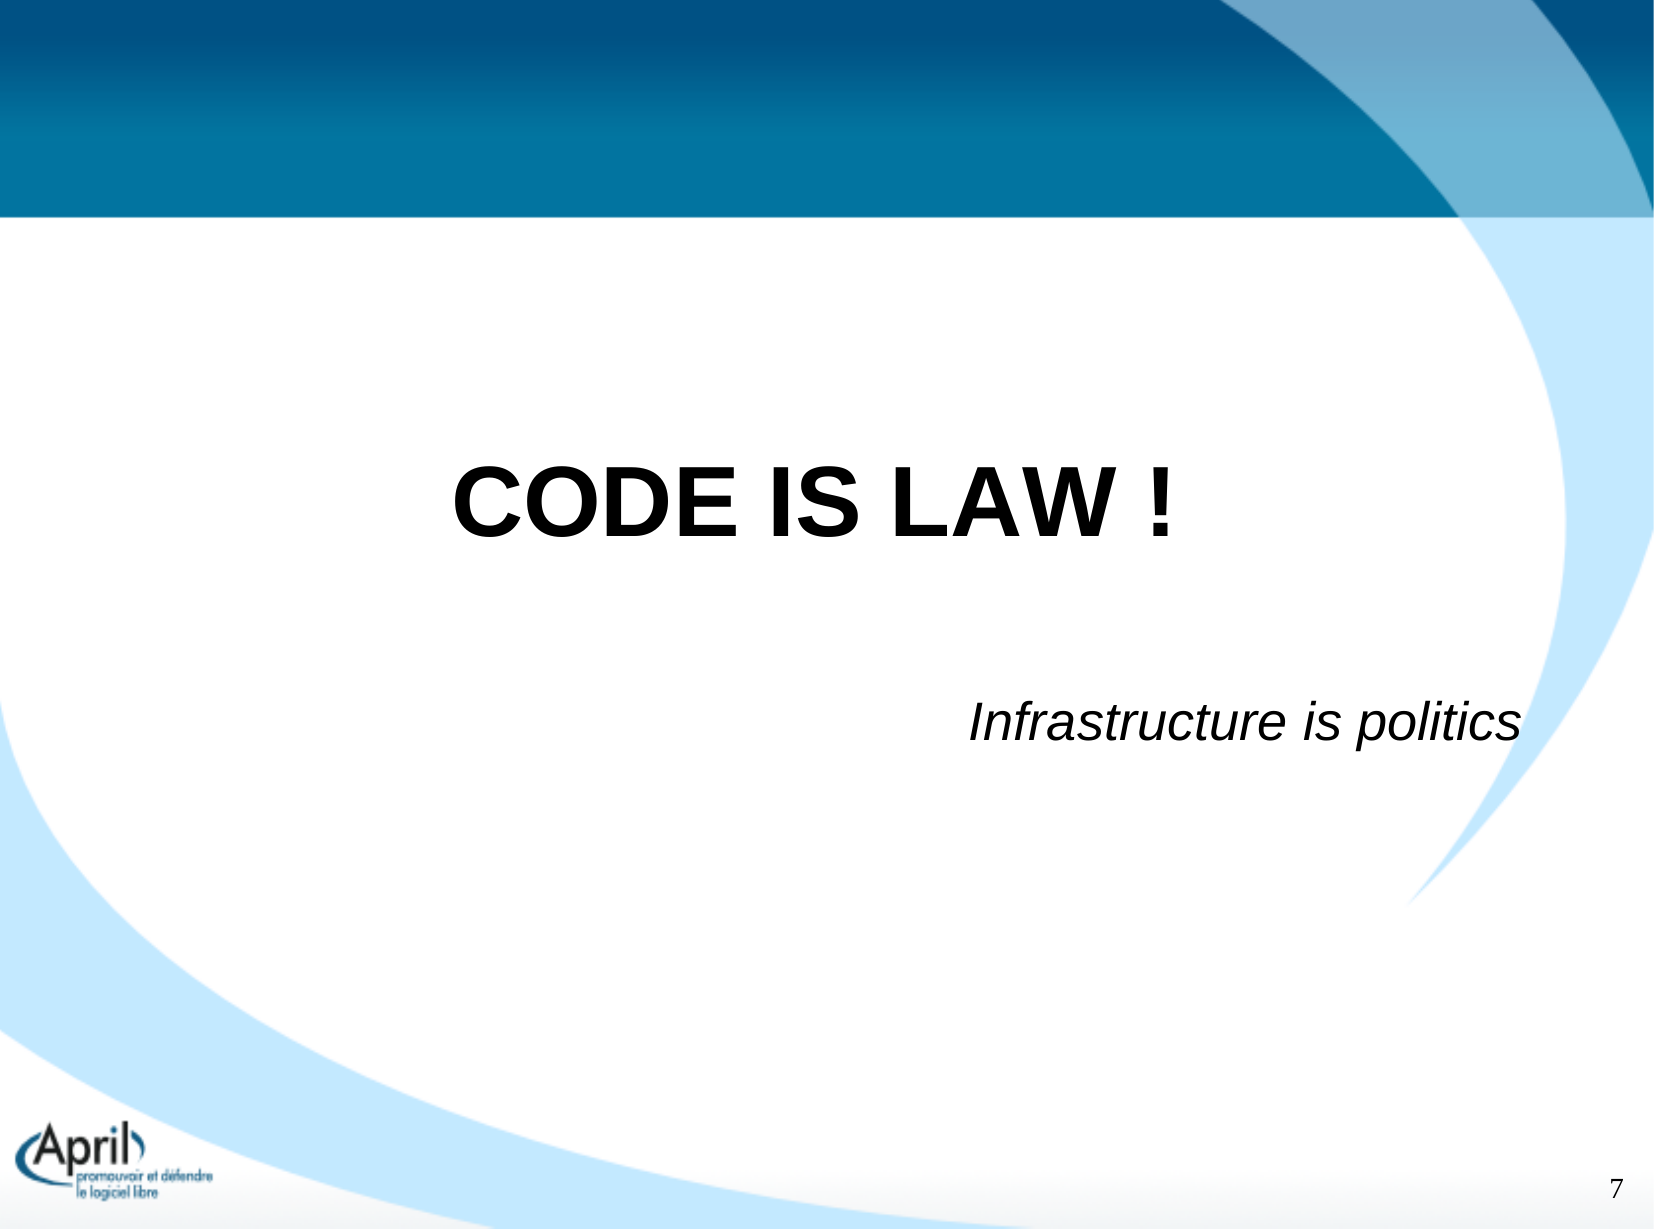

#
CODE IS LAW !
Infrastructure is politics
7